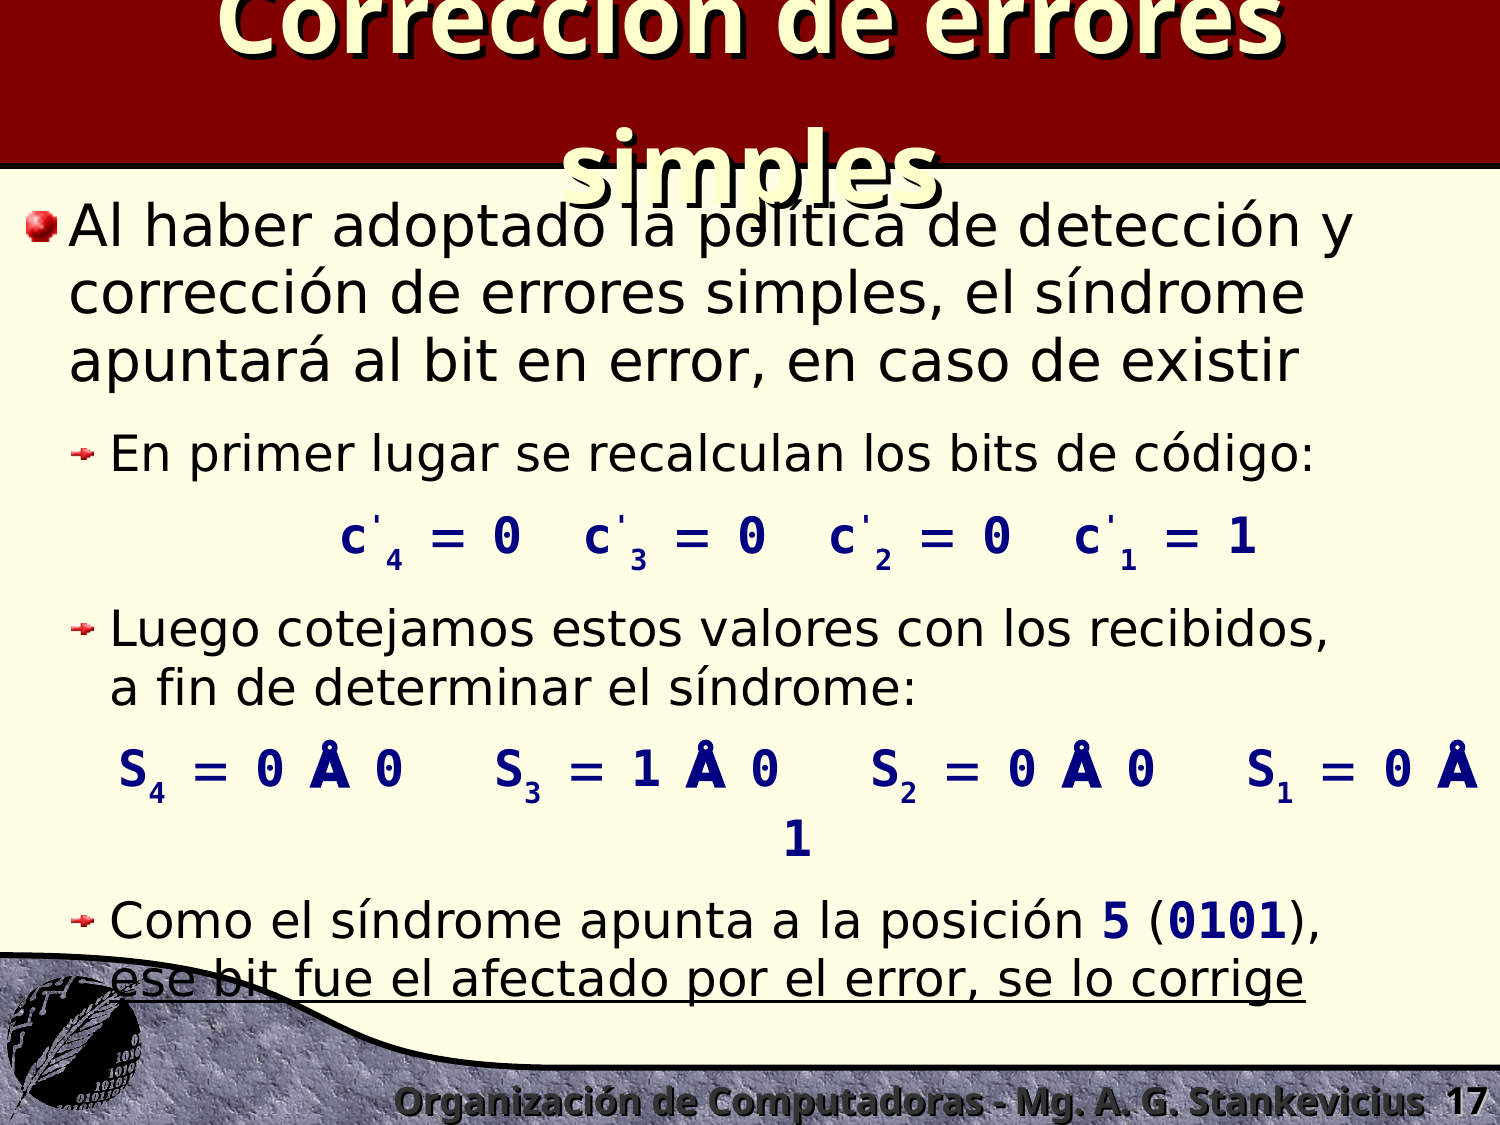

# Corrección de errores simples
Al haber adoptado la política de detección y corrección de errores simples, el síndrome apuntará al bit en error, en caso de existir
En primer lugar se recalculan los bits de código:
c'4 = 0 c'3 = 0 c'2 = 0 c'1 = 1
Luego cotejamos estos valores con los recibidos,
a fin de determinar el síndrome:
S4 = 0 Å 0 S3 = 1 Å 0 S2 = 0 Å 0 S1 = 0 Å 1
Como el síndrome apunta a la posición 5 (0101),
ese bit fue el afectado por el error, se lo corrige
17